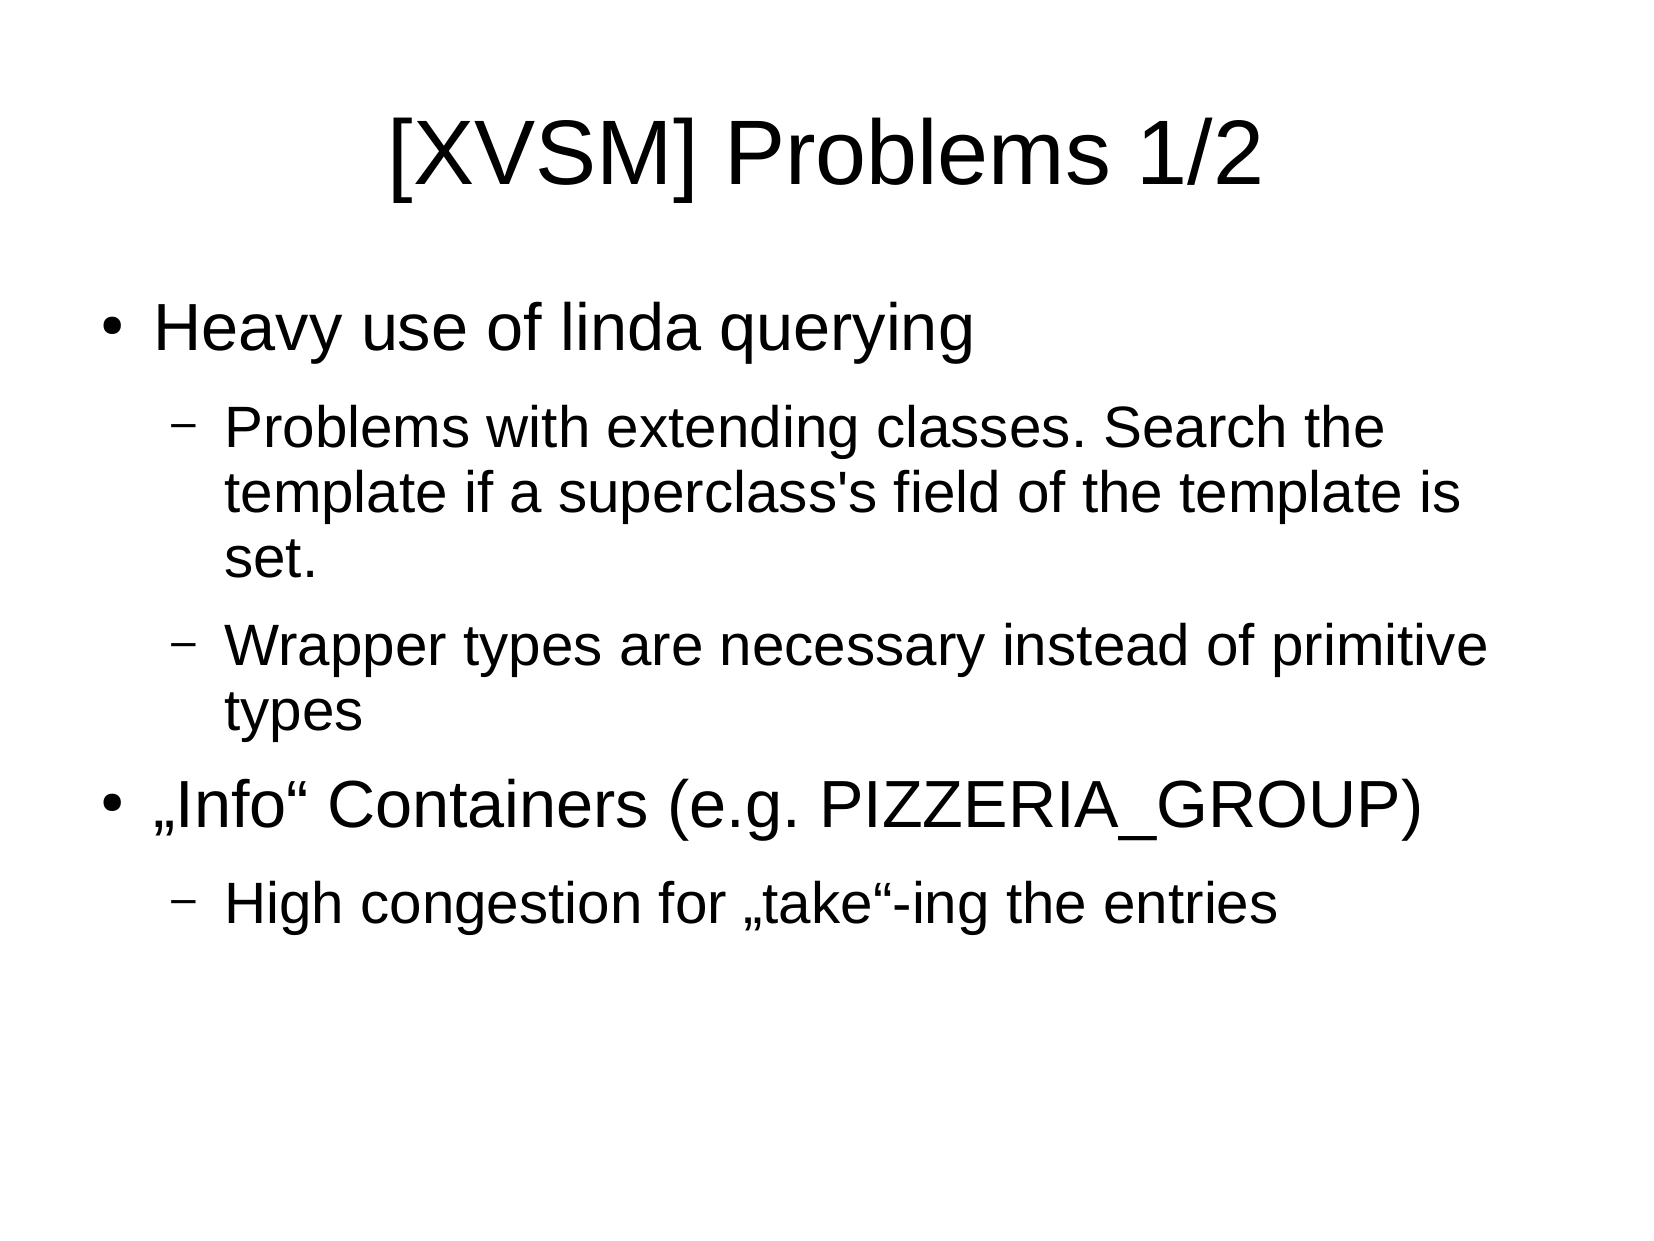

# [XVSM] Problems 1/2
Heavy use of linda querying
Problems with extending classes. Search the template if a superclass's field of the template is set.
Wrapper types are necessary instead of primitive types
„Info“ Containers (e.g. PIZZERIA_GROUP)
High congestion for „take“-ing the entries